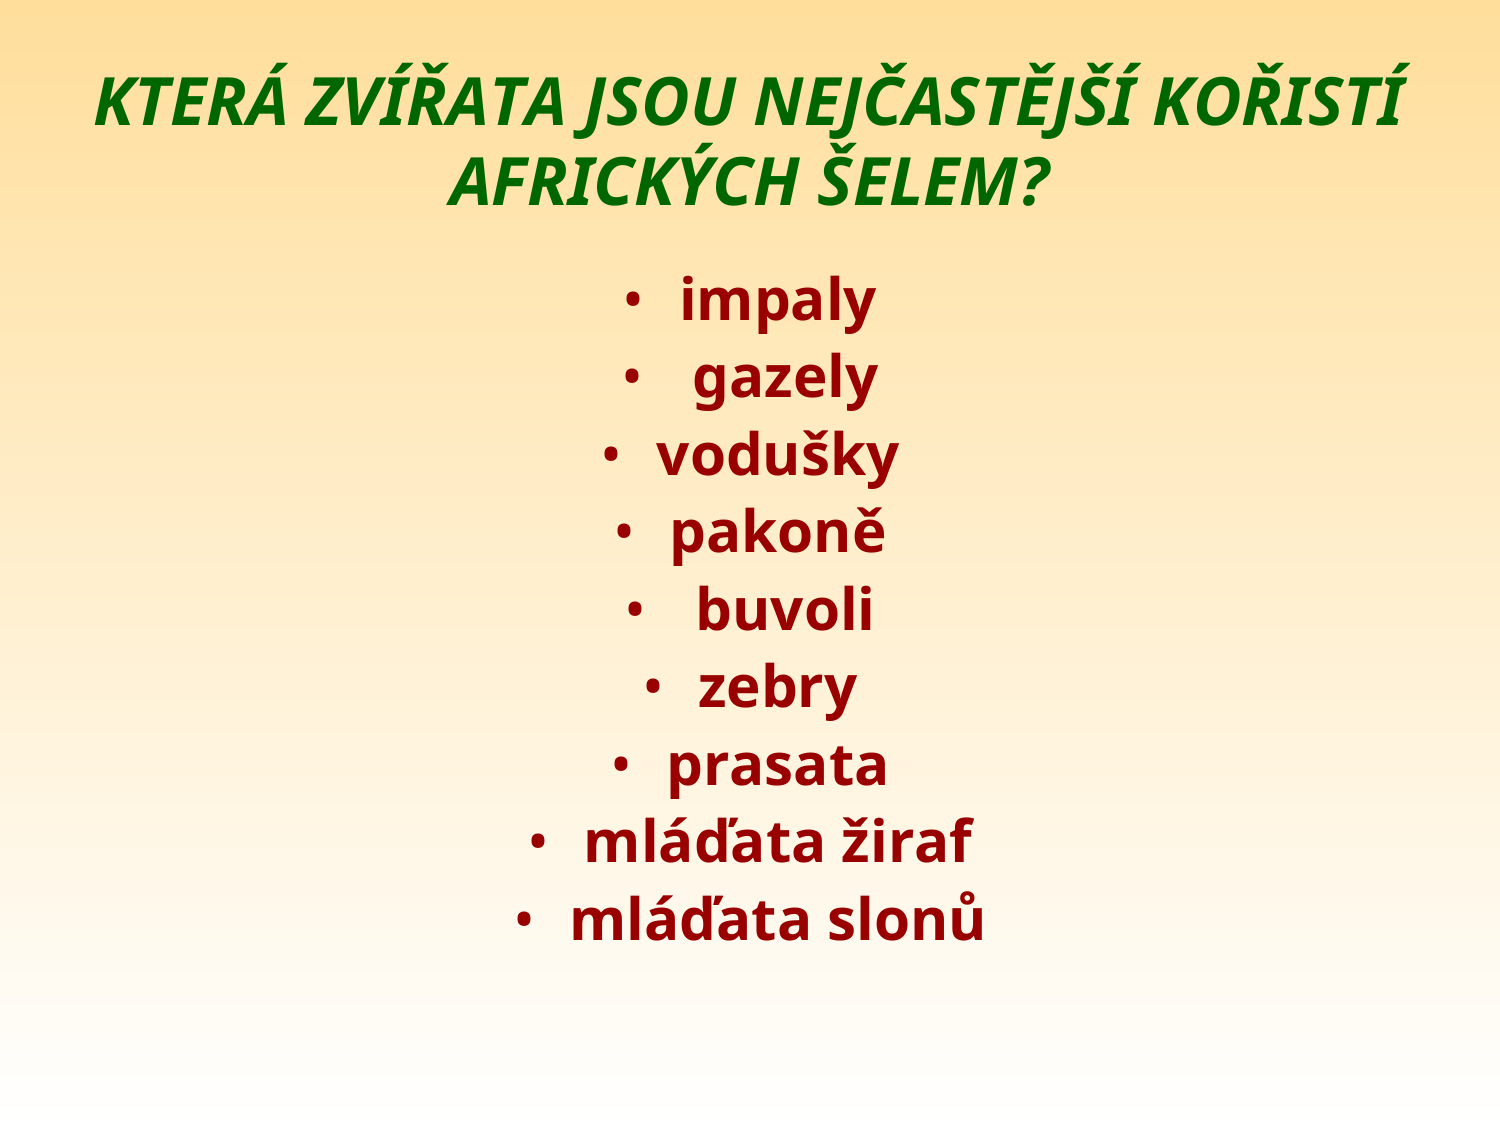

# KTERÁ ZVÍŘATA JSOU NEJČASTĚJŠÍ KOŘISTÍ AFRICKÝCH ŠELEM?
impaly
 gazely
vodušky
pakoně
 buvoli
zebry
prasata
mláďata žiraf
mláďata slonů